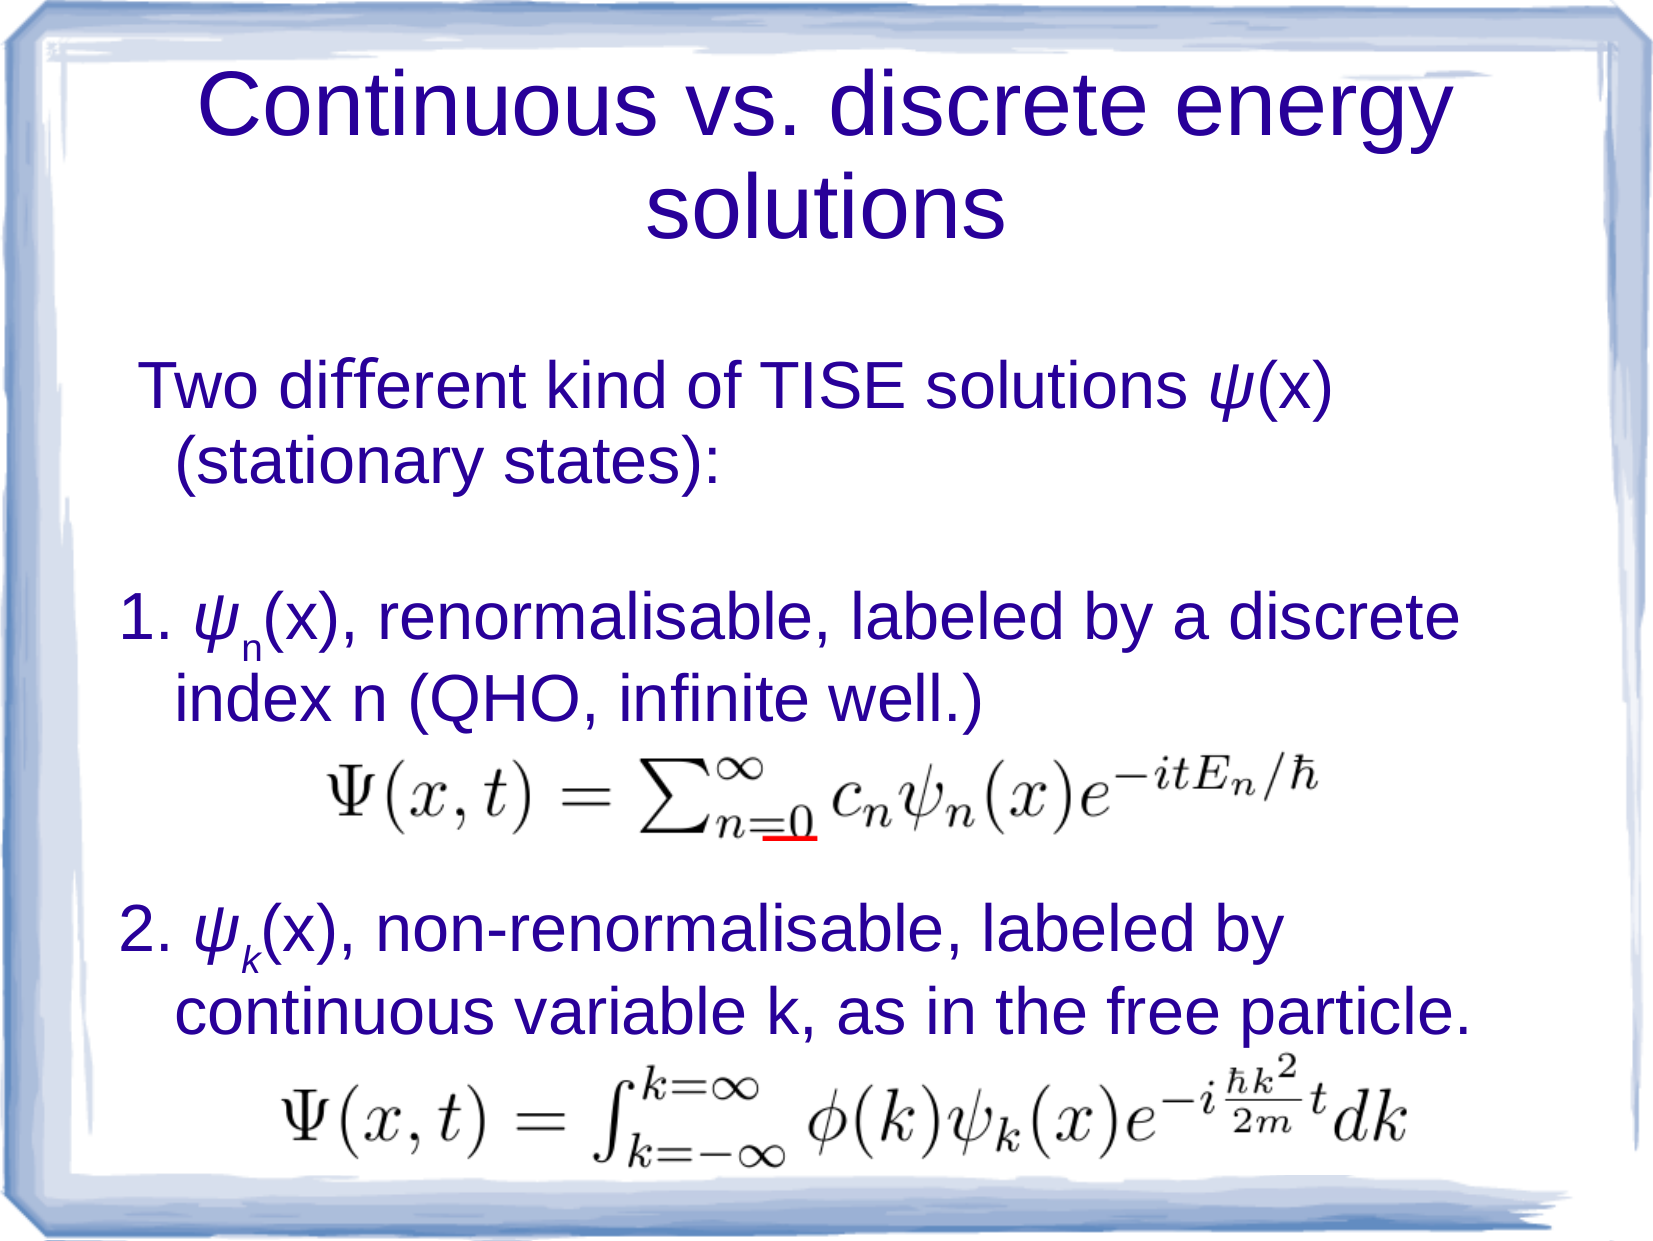

# Continuous vs. discrete energy solutions
 Two diﬀerent kind of TISE solutions ψ(x) (stationary states):
1. ψn(x), renormalisable, labeled by a discrete index n (QHO, infinite well.)
2. ψk(x), non-renormalisable, labeled by continuous variable k, as in the free particle.